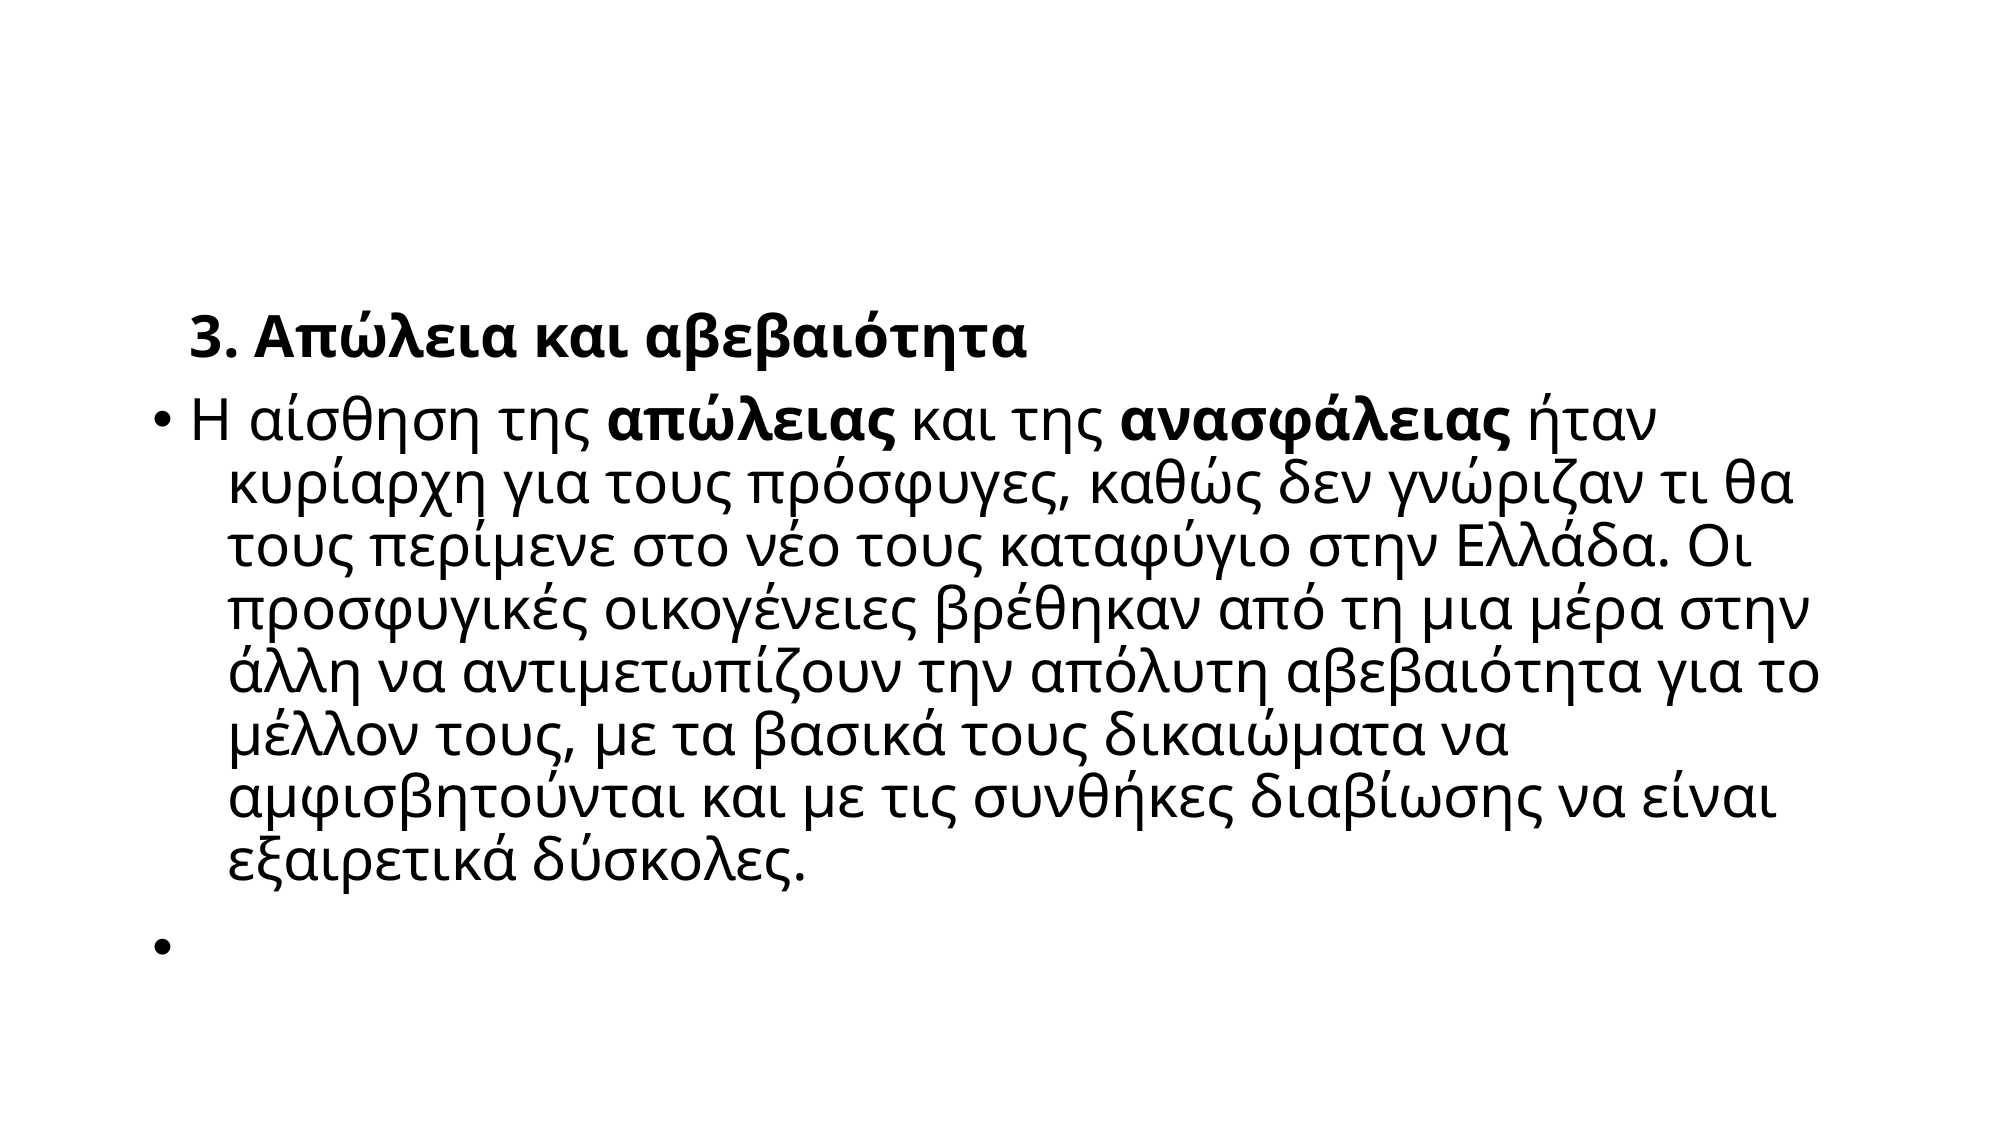

#
3. Απώλεια και αβεβαιότητα
Η αίσθηση της απώλειας και της ανασφάλειας ήταν κυρίαρχη για τους πρόσφυγες, καθώς δεν γνώριζαν τι θα τους περίμενε στο νέο τους καταφύγιο στην Ελλάδα. Οι προσφυγικές οικογένειες βρέθηκαν από τη μια μέρα στην άλλη να αντιμετωπίζουν την απόλυτη αβεβαιότητα για το μέλλον τους, με τα βασικά τους δικαιώματα να αμφισβητούνται και με τις συνθήκες διαβίωσης να είναι εξαιρετικά δύσκολες.